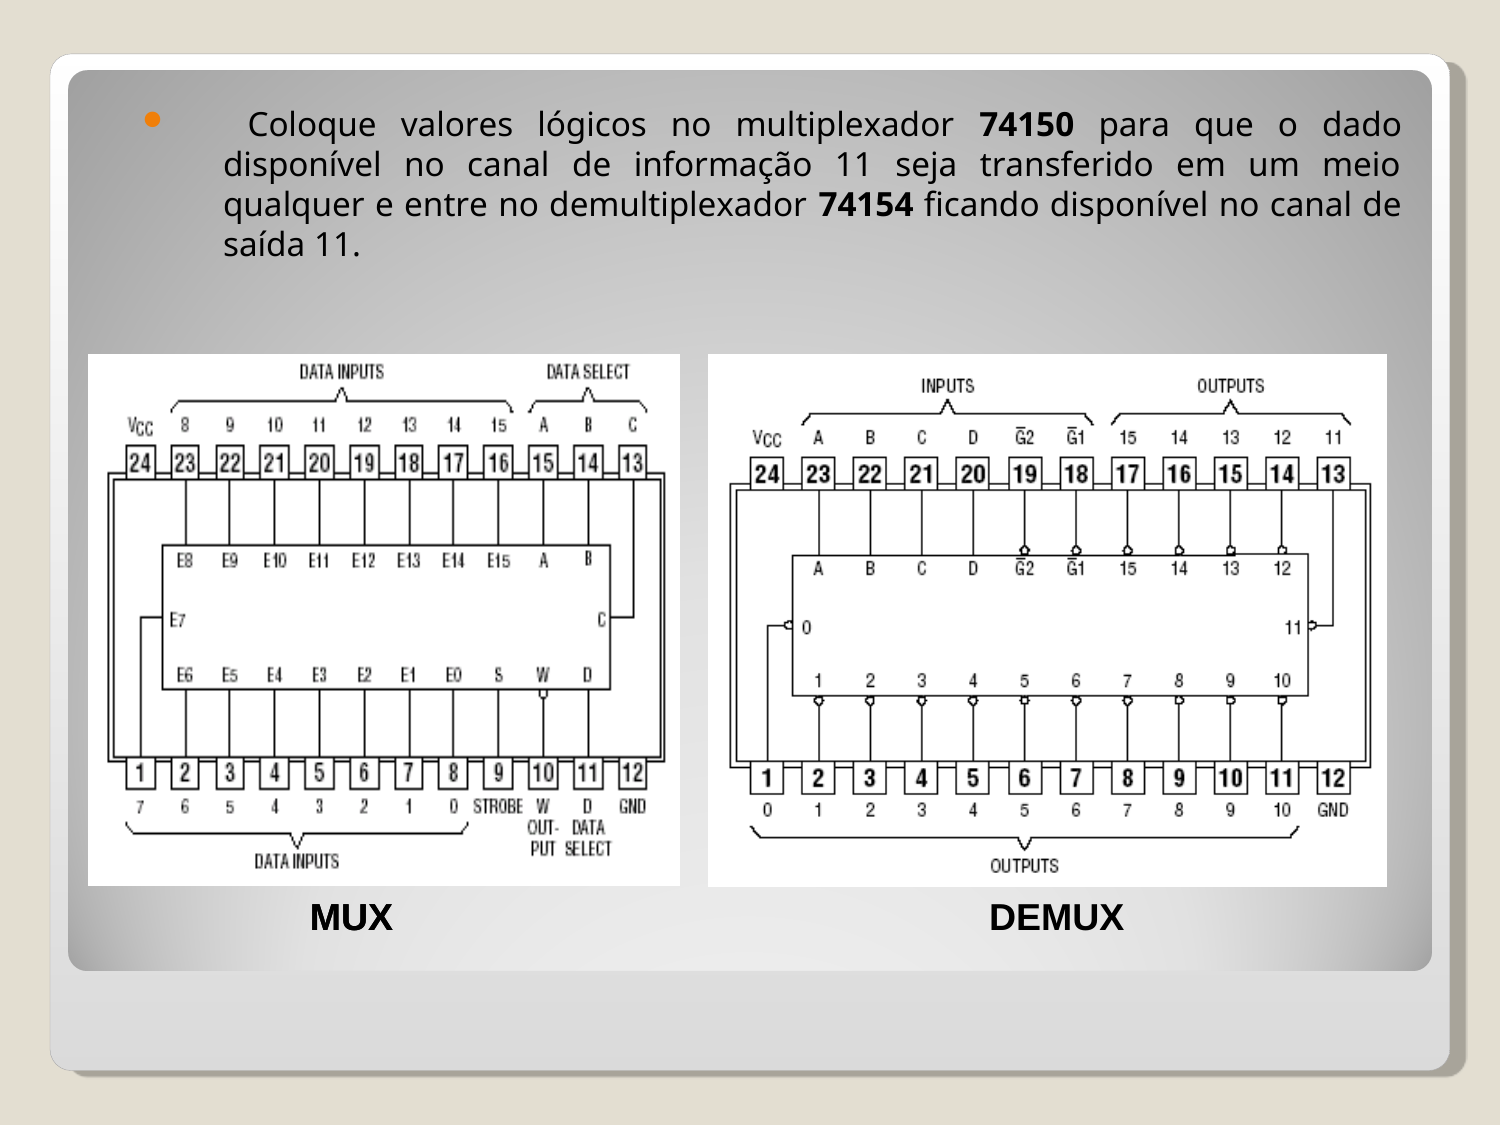

Coloque valores lógicos no multiplexador 74150 para que o dado disponível no canal de informação 11 seja transferido em um meio qualquer e entre no demultiplexador 74154 ficando disponível no canal de saída 11.
MUX
MUX
DEMUX